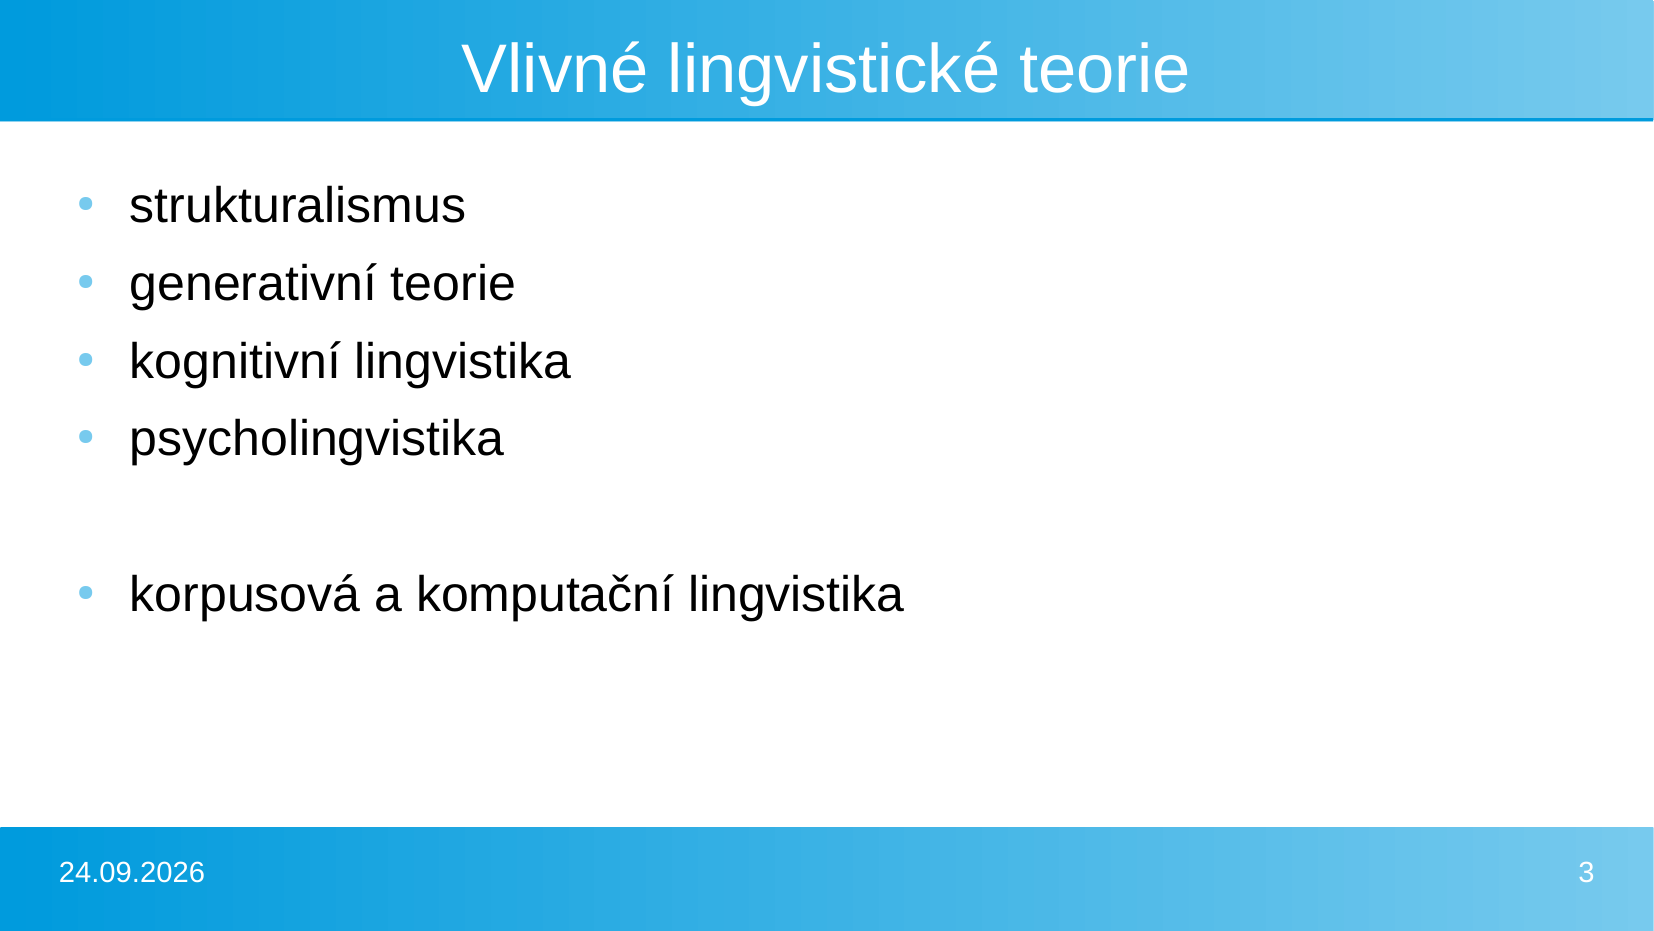

# Vlivné lingvistické teorie
strukturalismus
generativní teorie
kognitivní lingvistika
psycholingvistika
korpusová a komputační lingvistika
3